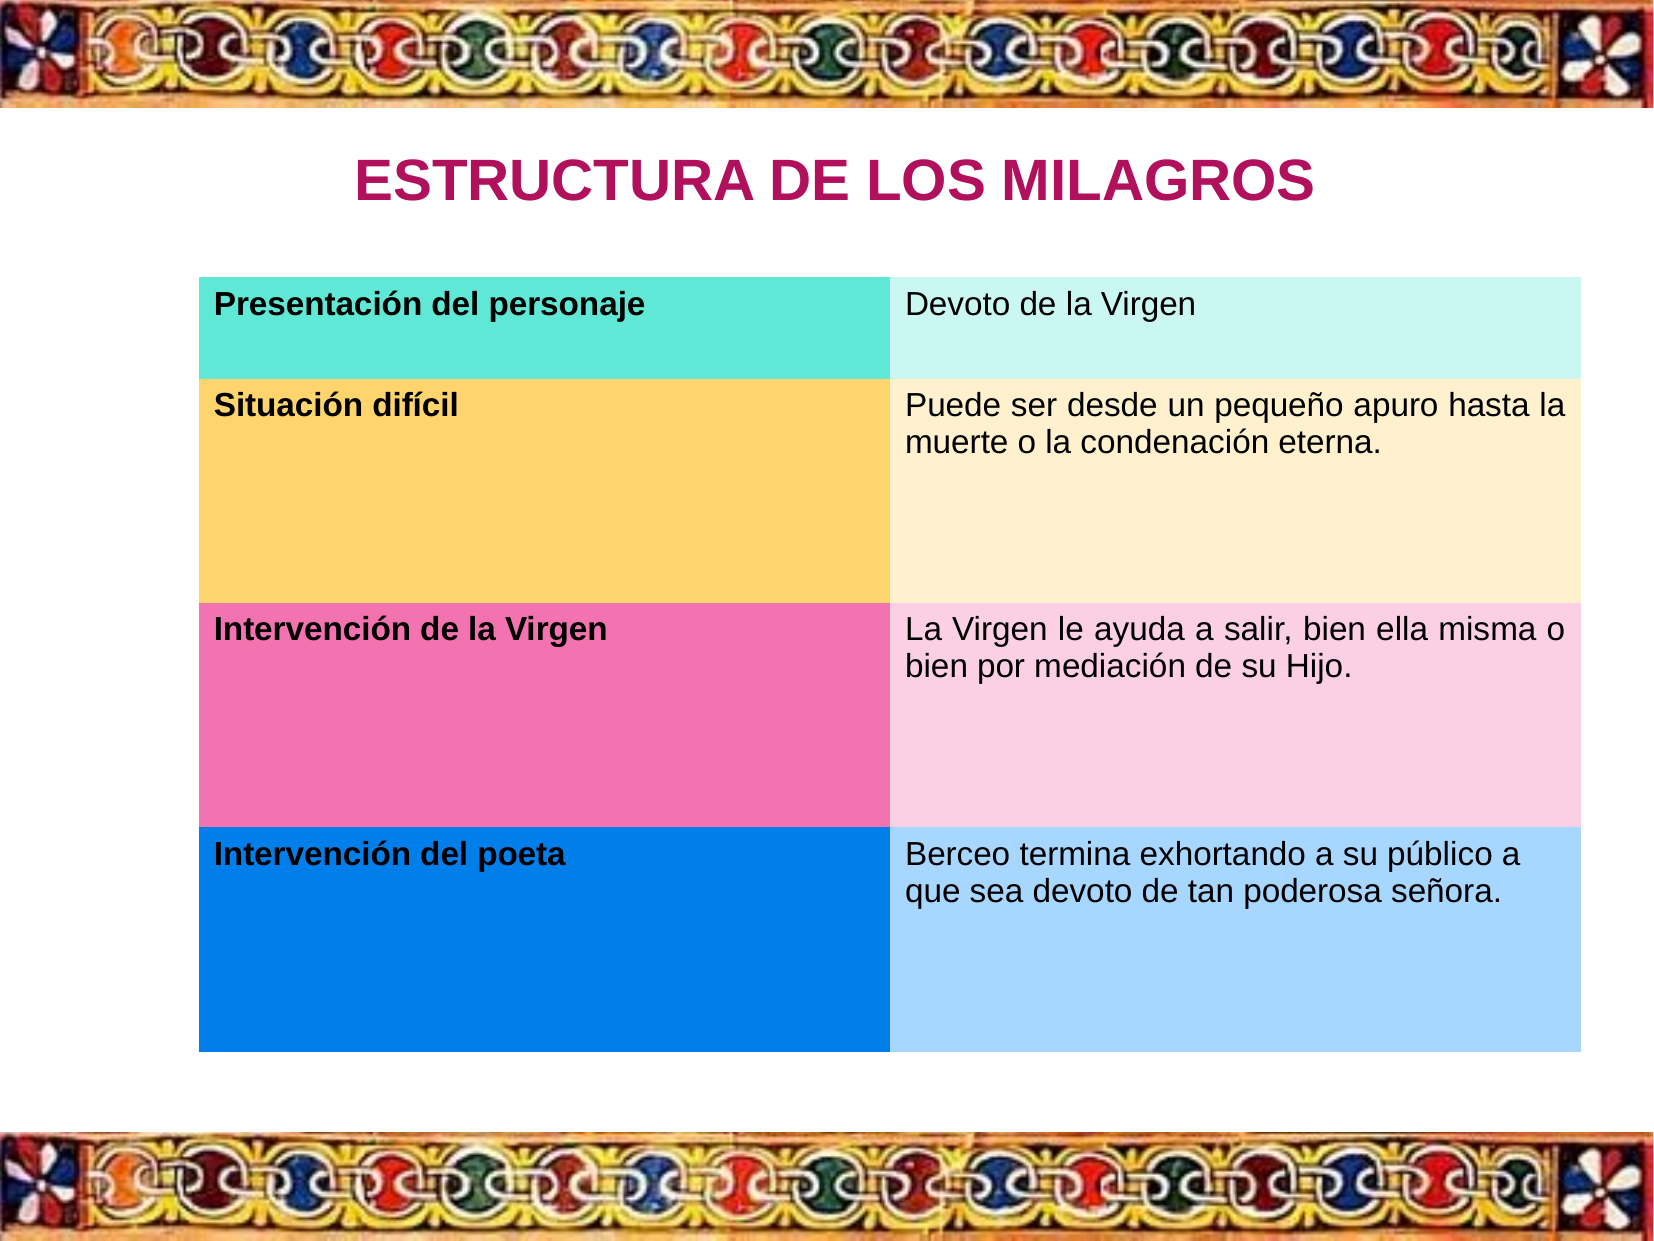

# ESTRUCTURA DE LOS MILAGROS
| Presentación del personaje | Devoto de la Virgen |
| --- | --- |
| Situación difícil | Puede ser desde un pequeño apuro hasta la muerte o la condenación eterna. |
| Intervención de la Virgen | La Virgen le ayuda a salir, bien ella misma o bien por mediación de su Hijo. |
| Intervención del poeta | Berceo termina exhortando a su público a que sea devoto de tan poderosa señora. |